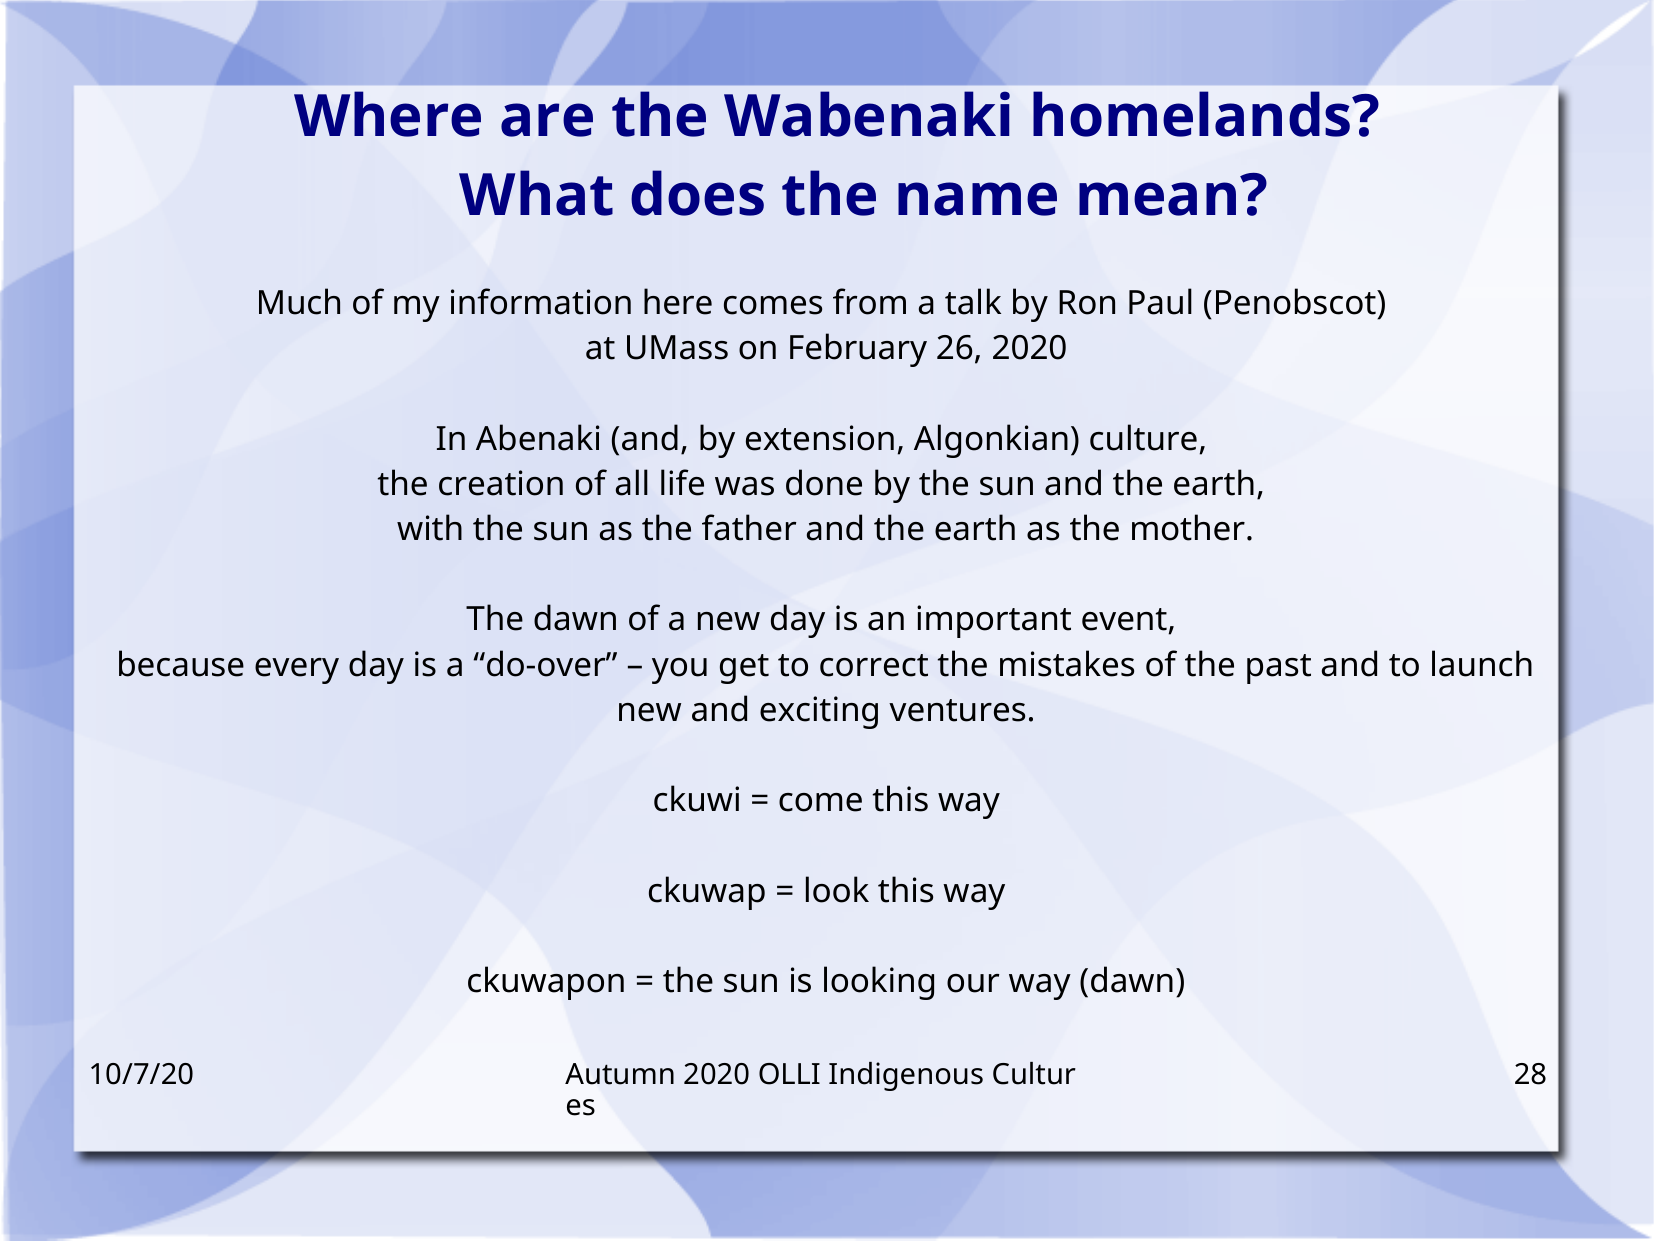

# Where are the Wabenaki homelands? What does the name mean?
Much of my information here comes from a talk by Ron Paul (Penobscot)
at UMass on February 26, 2020
In Abenaki (and, by extension, Algonkian) culture,
the creation of all life was done by the sun and the earth,
with the sun as the father and the earth as the mother.
The dawn of a new day is an important event,
because every day is a “do-over” – you get to correct the mistakes of the past and to launch new and exciting ventures.
ckuwi = come this way
ckuwap = look this way
ckuwapon = the sun is looking our way (dawn)
10/7/20
Autumn 2020 OLLI Indigenous Cultures
28